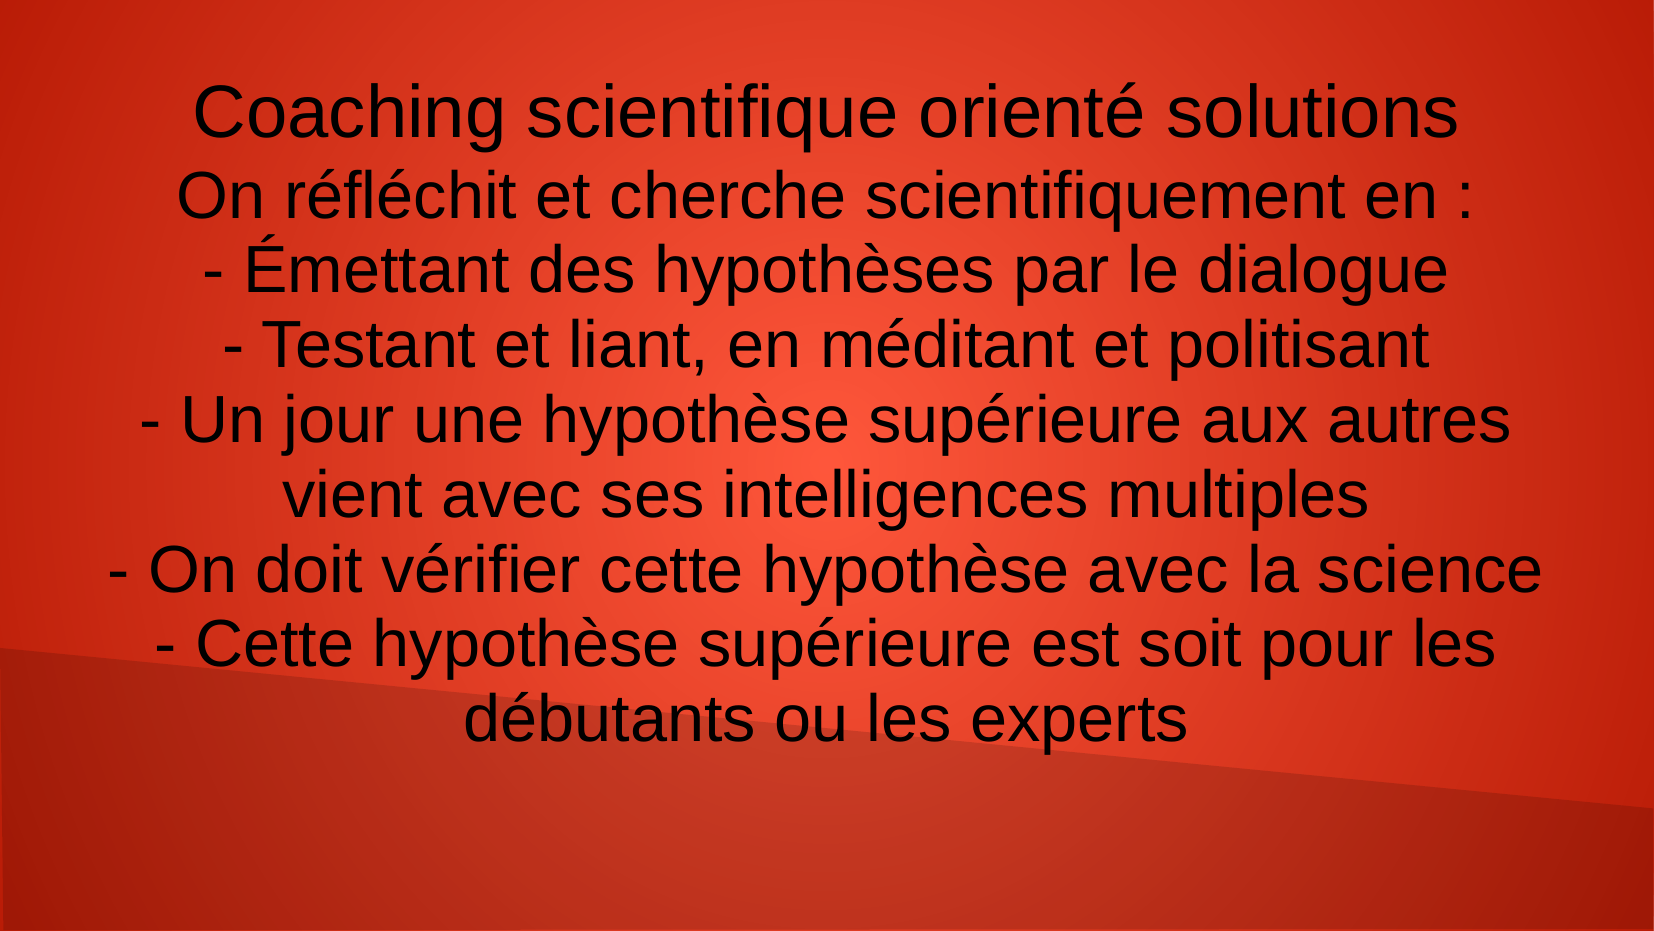

# Coaching scientifique orienté solutions
On réfléchit et cherche scientifiquement en :
- Émettant des hypothèses par le dialogue
- Testant et liant, en méditant et politisant
- Un jour une hypothèse supérieure aux autres vient avec ses intelligences multiples
- On doit vérifier cette hypothèse avec la science
- Cette hypothèse supérieure est soit pour les débutants ou les experts